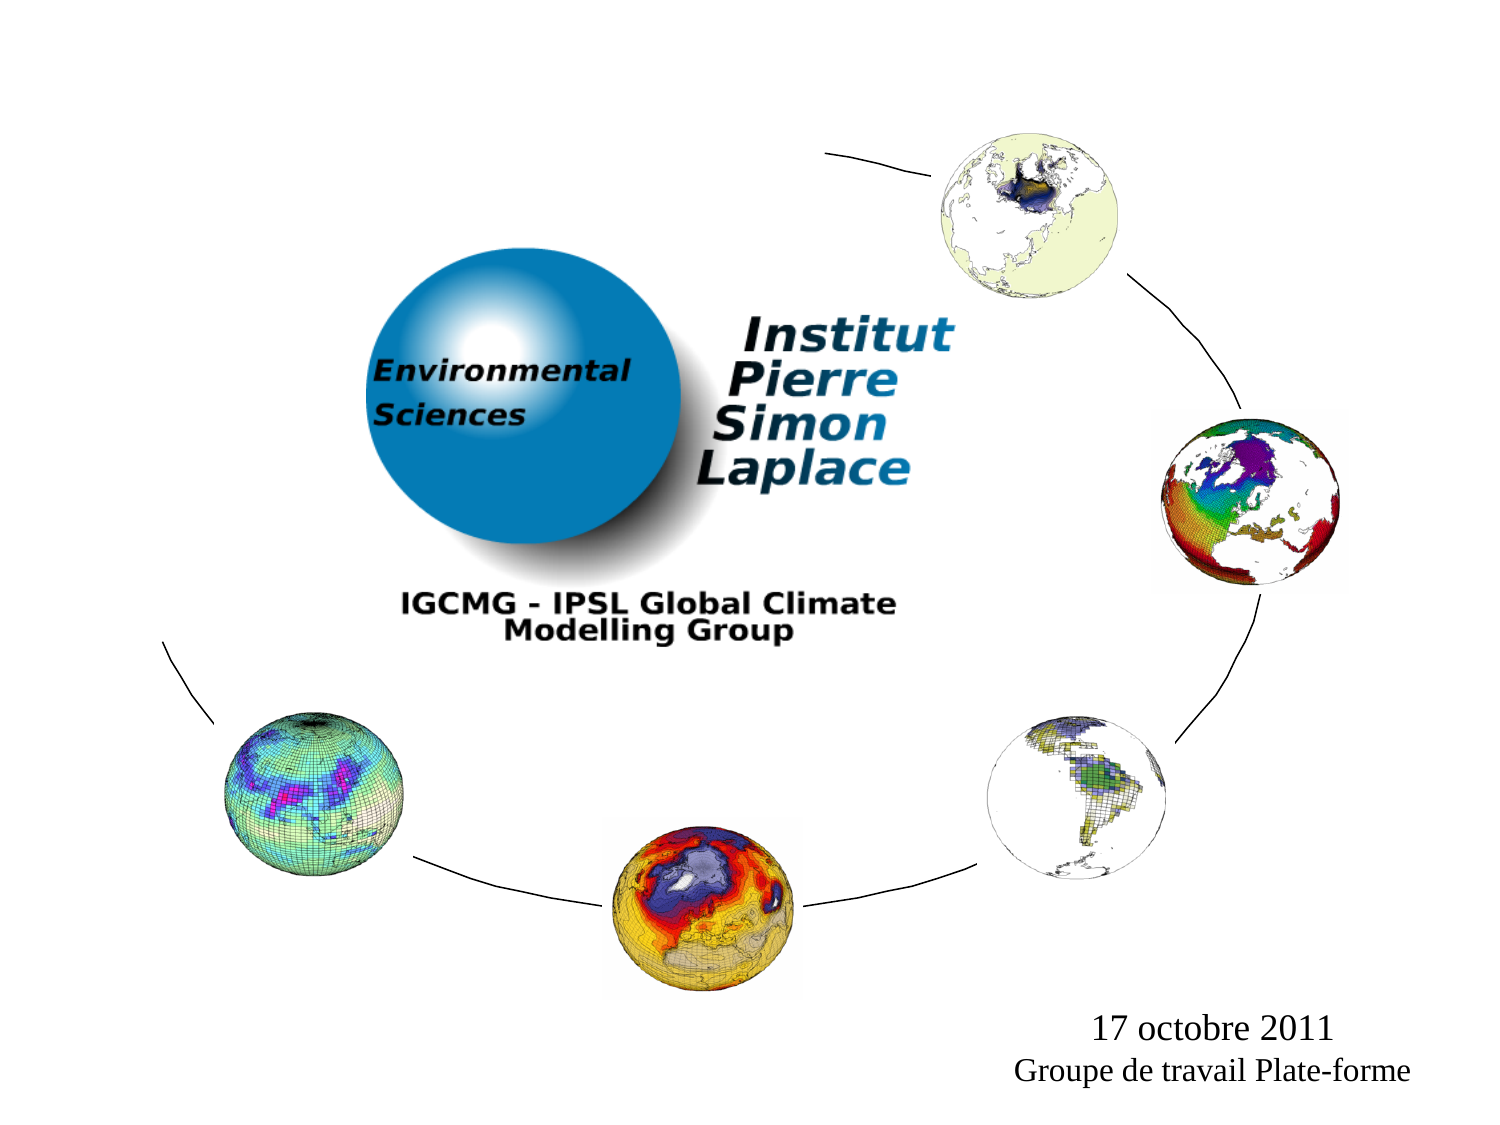

17 octobre 2011
Groupe de travail Plate-forme